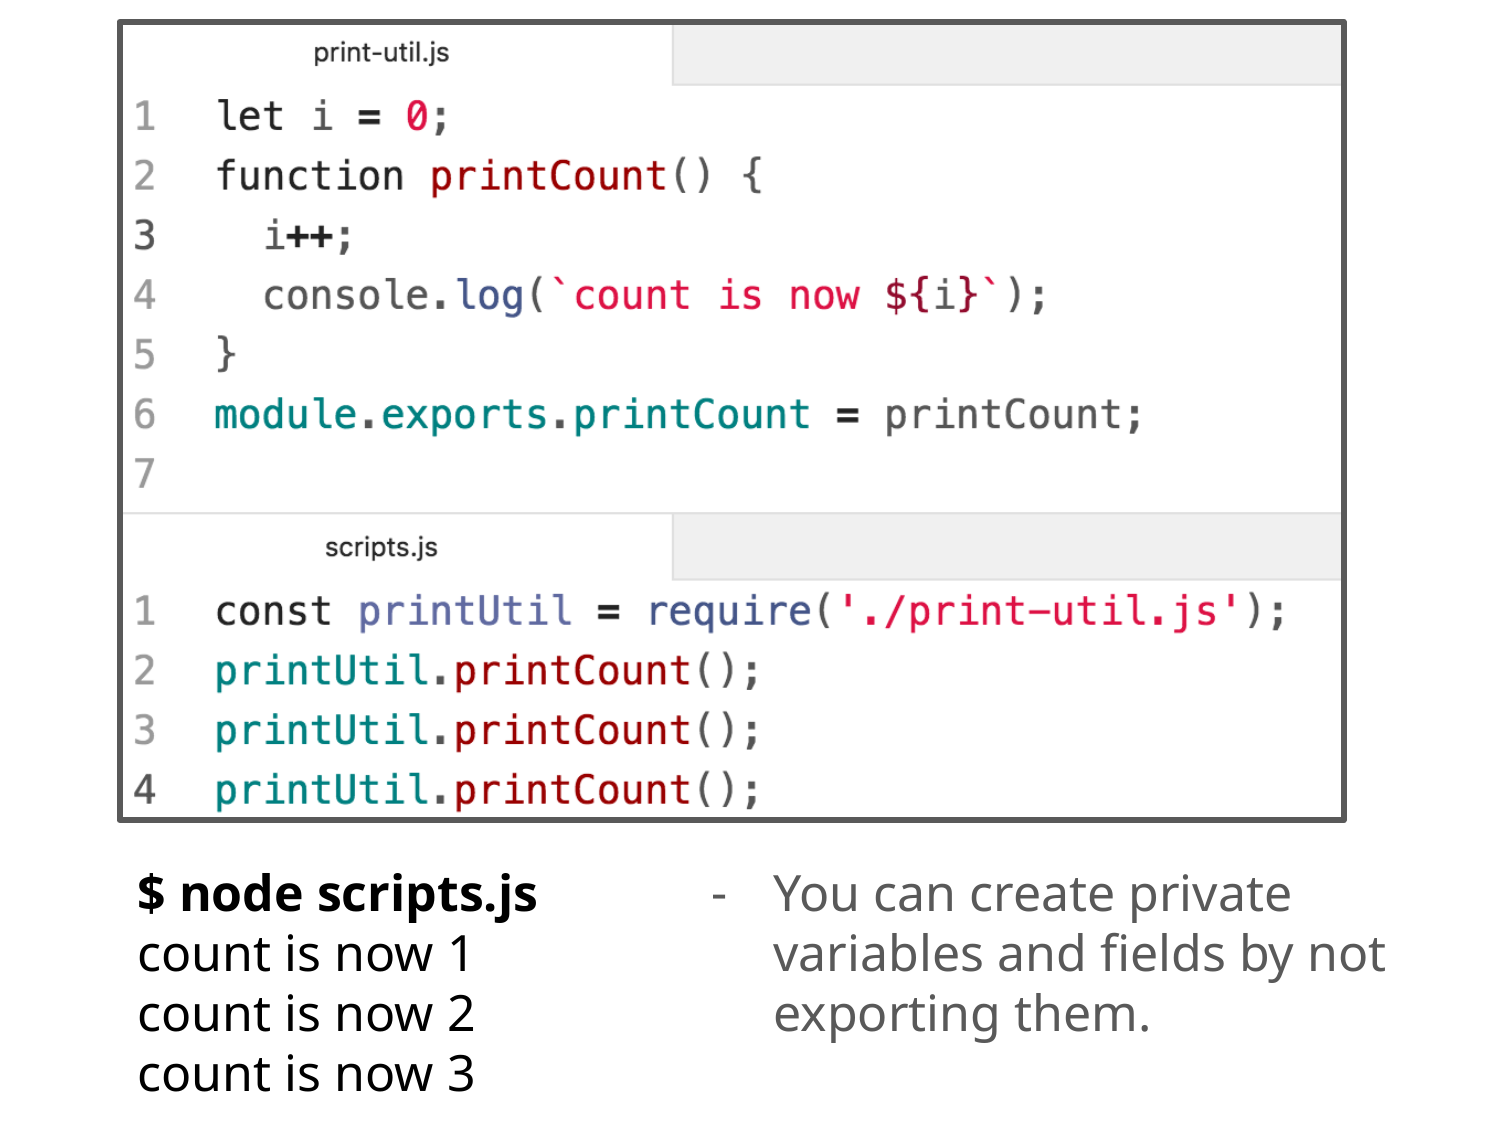

$ node scripts.js
count is now 1
count is now 2
count is now 3
# You can create private variables and fields by not exporting them.